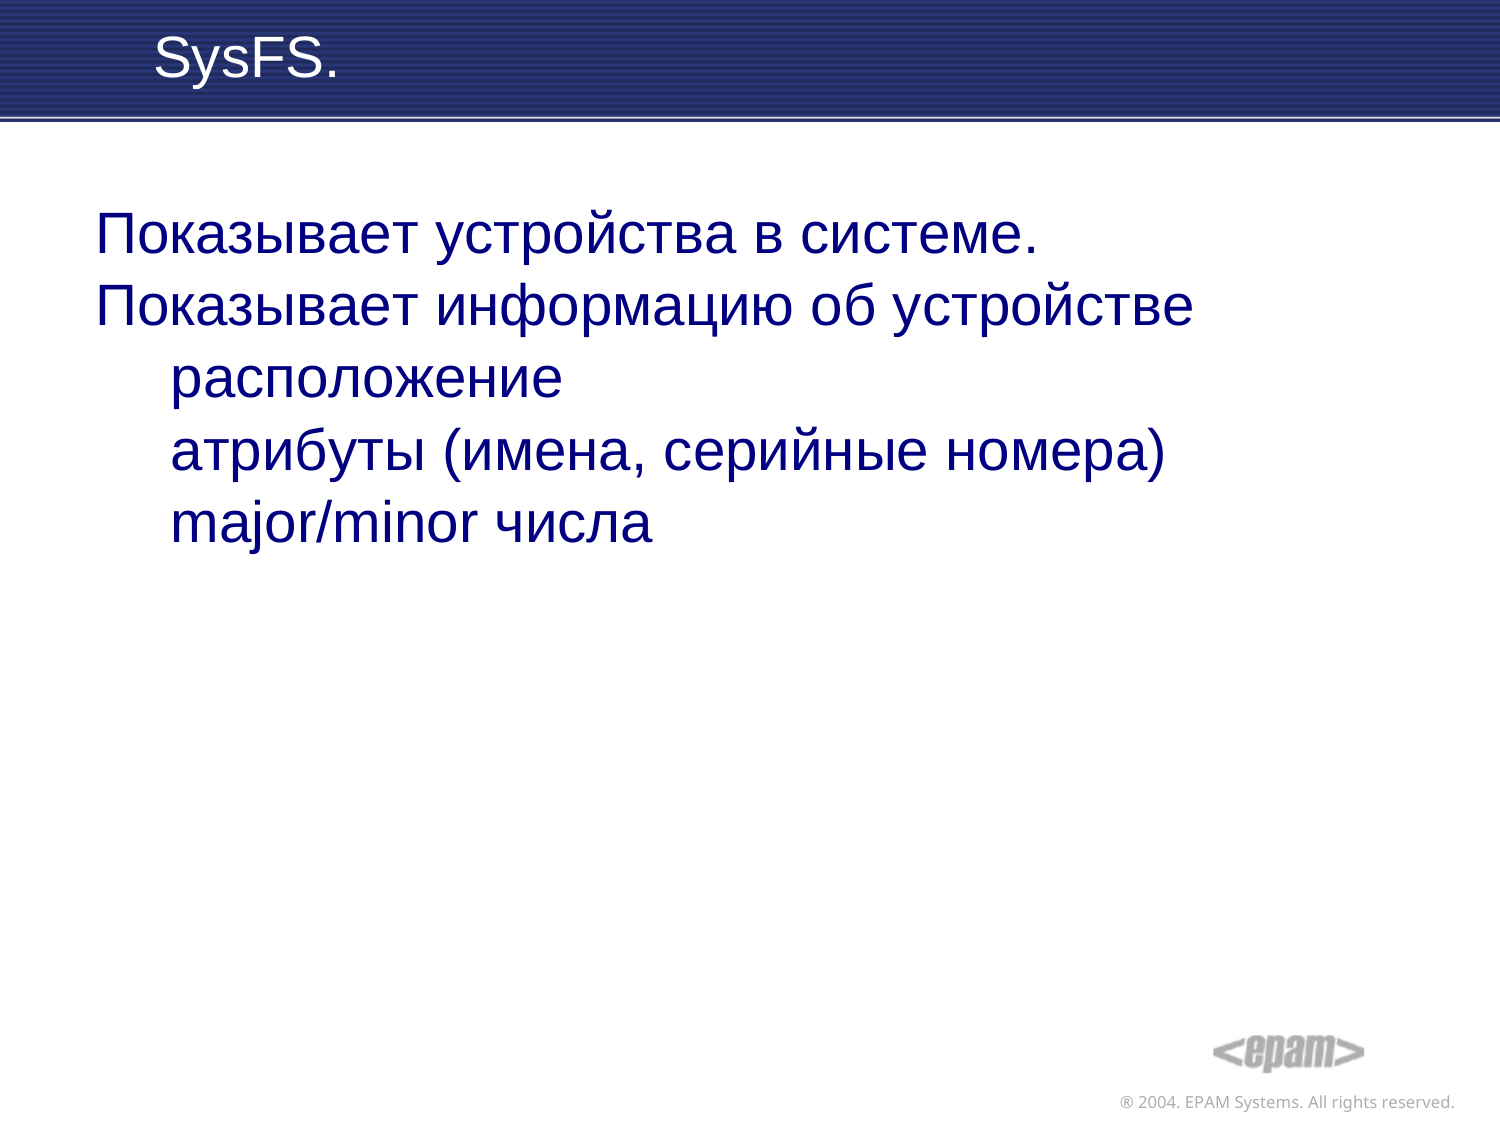

# SysFS.
Показывает устройства в системе.
Показывает информацию об устройстве
расположение
атрибуты (имена, серийные номера)
major/minor числа